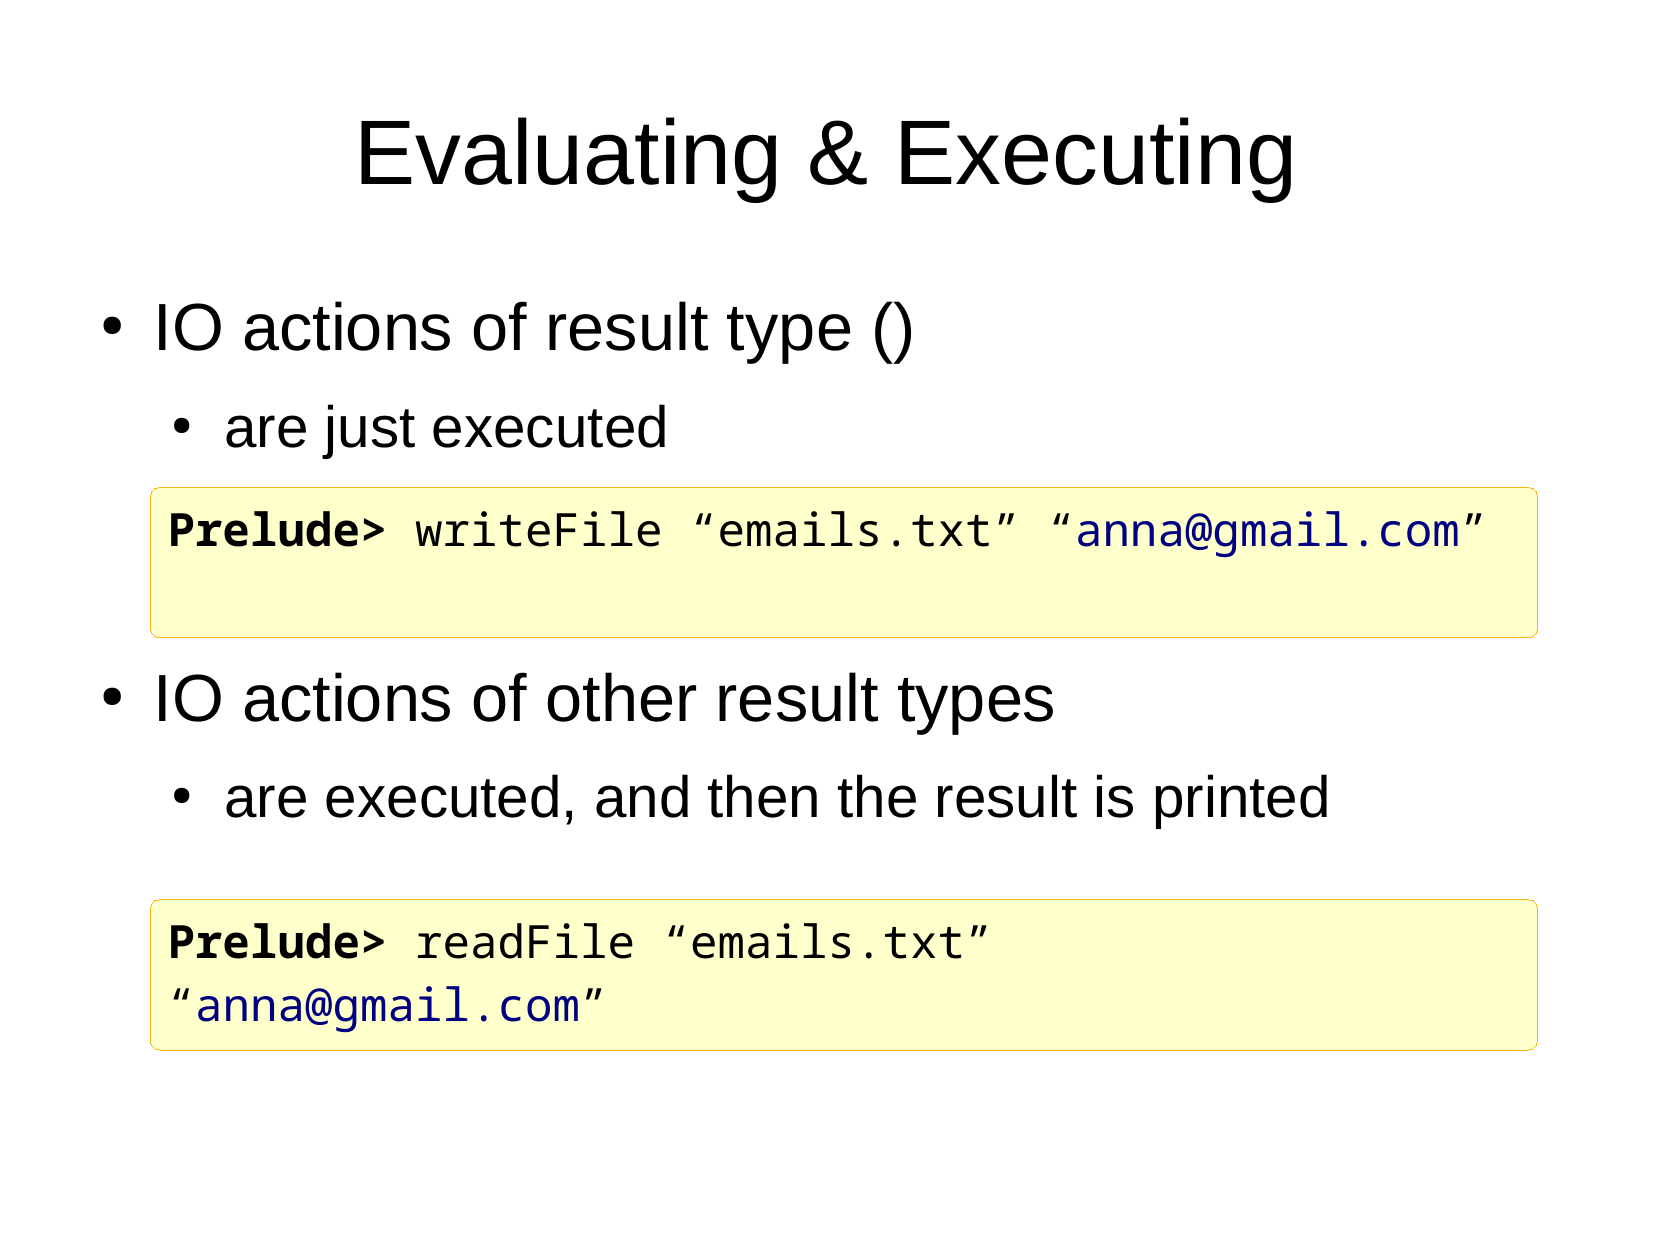

# Evaluating & Executing
IO actions of result type ()
are just executed
IO actions of other result types
are executed, and then the result is printed
Prelude> writeFile “emails.txt” “anna@gmail.com”
Prelude> readFile “emails.txt”
“anna@gmail.com”